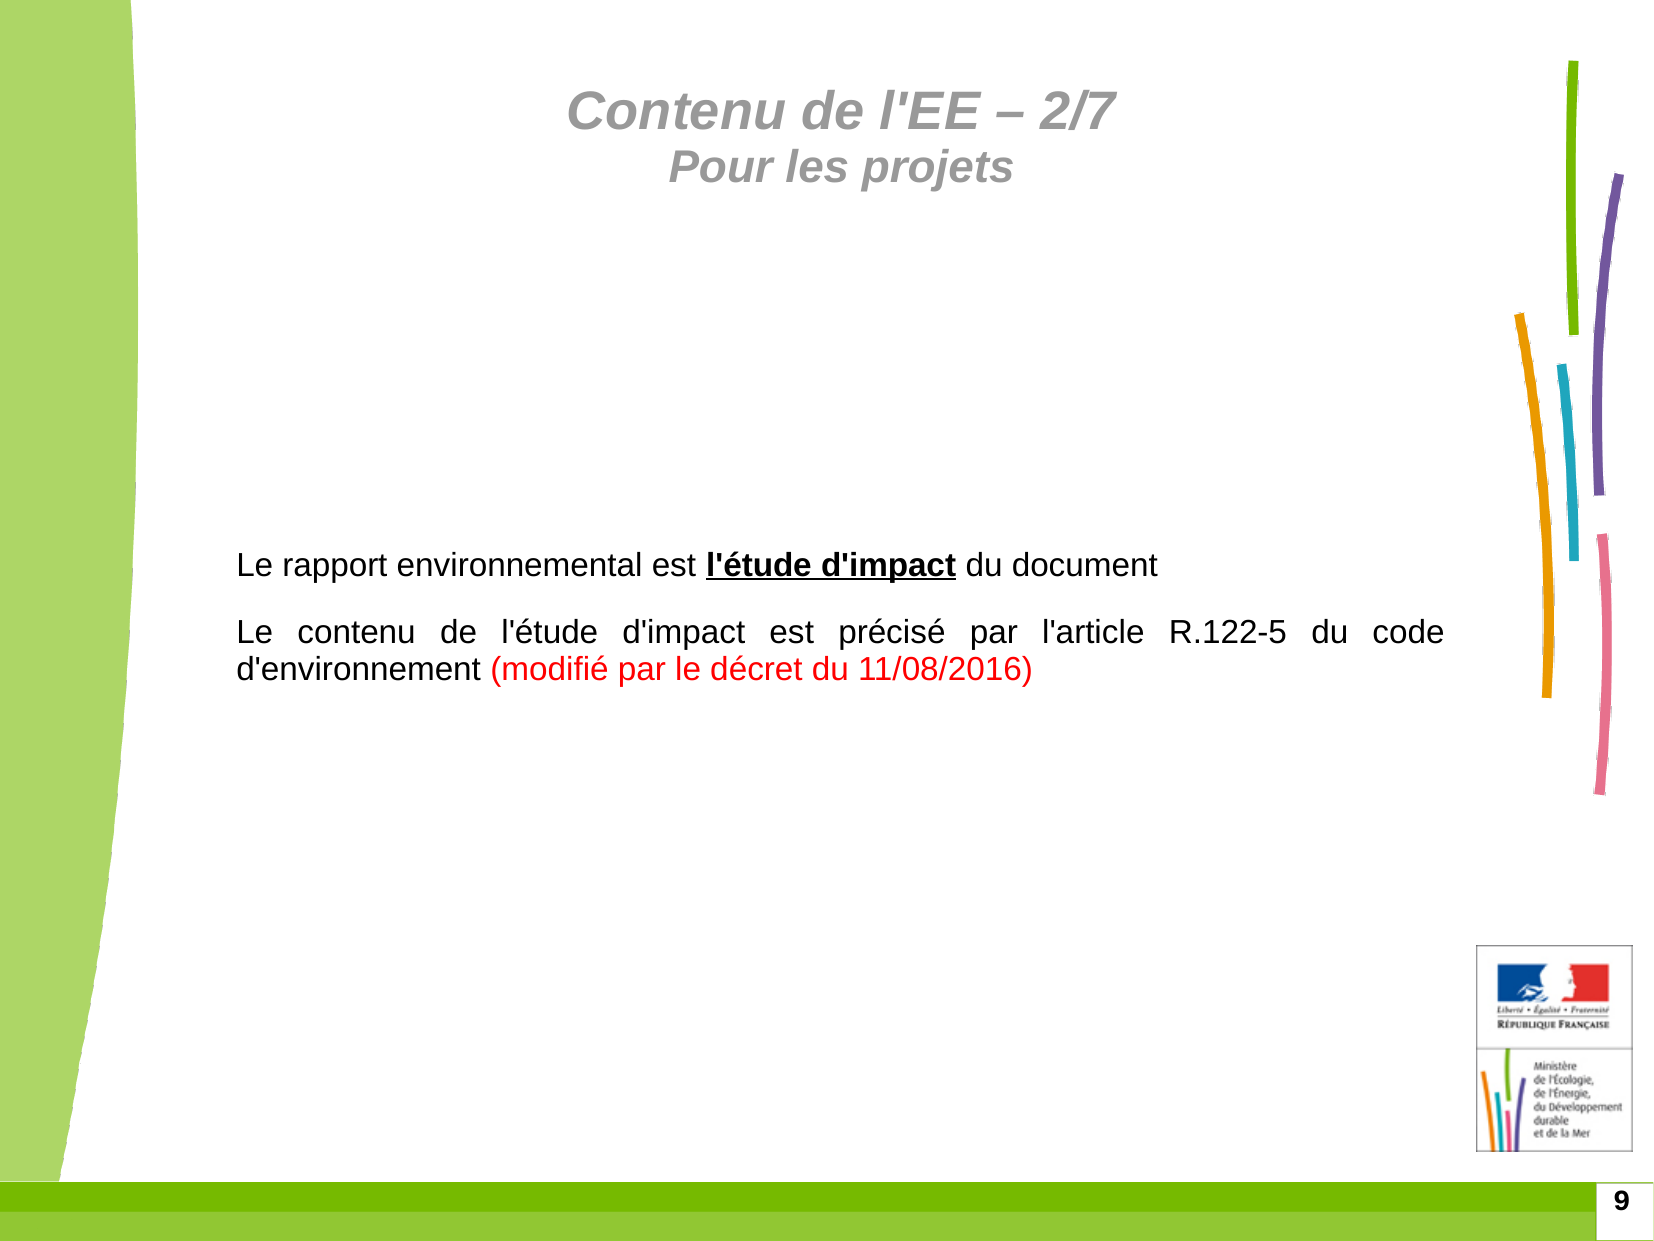

# Contenu de l'EE – 2/7 Pour les projets
Le rapport environnemental est l'étude d'impact du document
Le contenu de l'étude d'impact est précisé par l'article R.122-5 du code d'environnement (modifié par le décret du 11/08/2016)
9